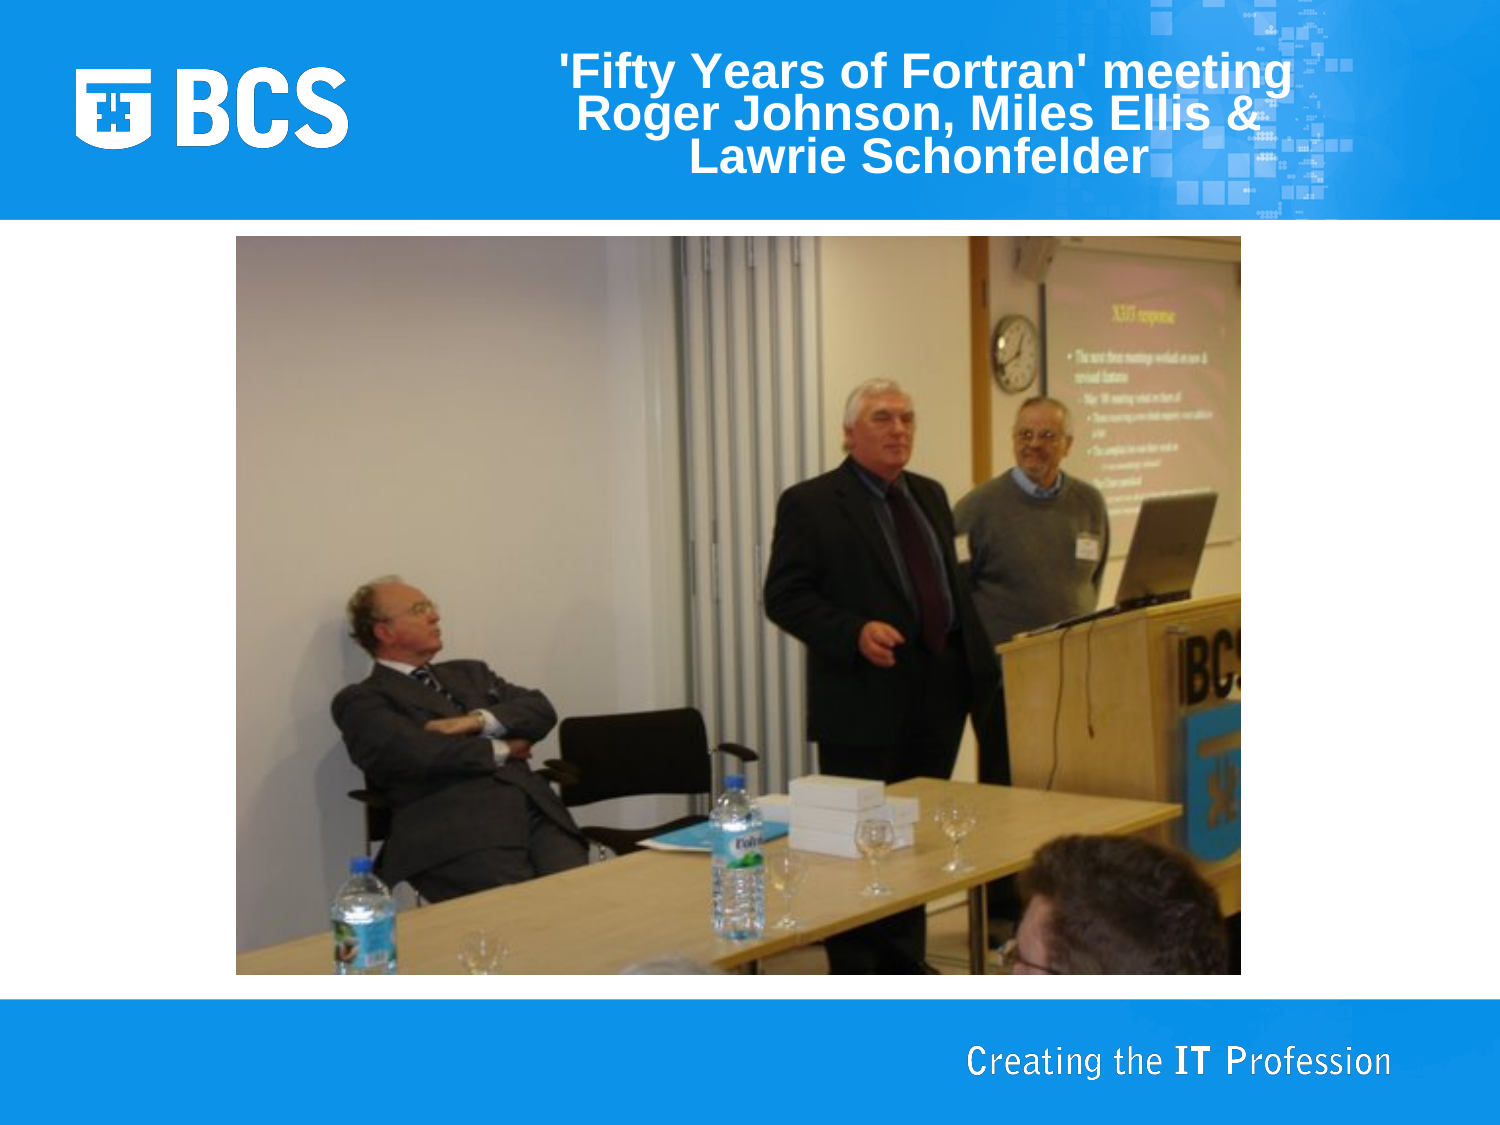

# 'Fifty Years of Fortran' meeting Roger Johnson, Miles Ellis & Lawrie Schonfelder